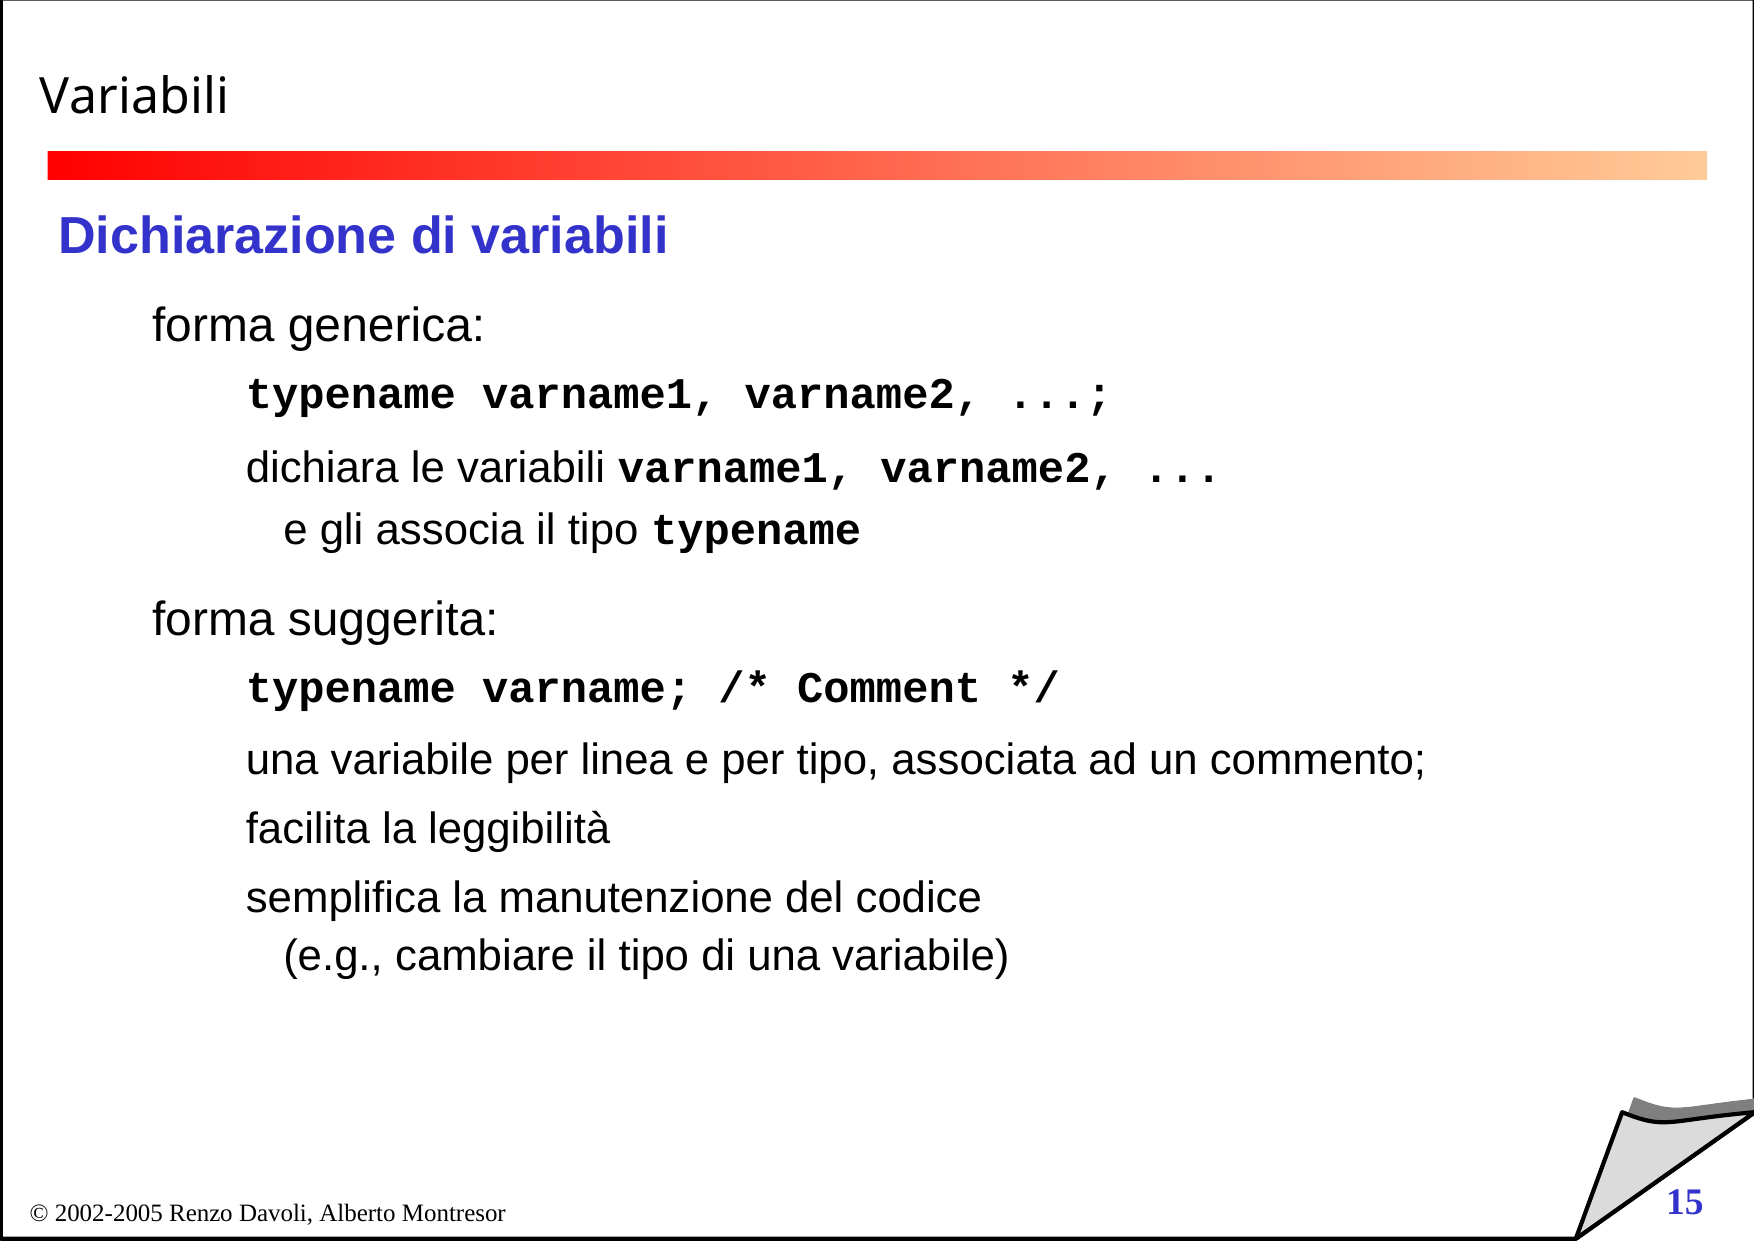

# Variabili
Dichiarazione di variabili
forma generica:
typename varname1, varname2, ...;
dichiara le variabili varname1, varname2, ...
e gli associa il tipo typename
forma suggerita:
typename varname; /* Comment */
una variabile per linea e per tipo, associata ad un commento;
facilita la leggibilità
semplifica la manutenzione del codice
(e.g., cambiare il tipo di una variabile)